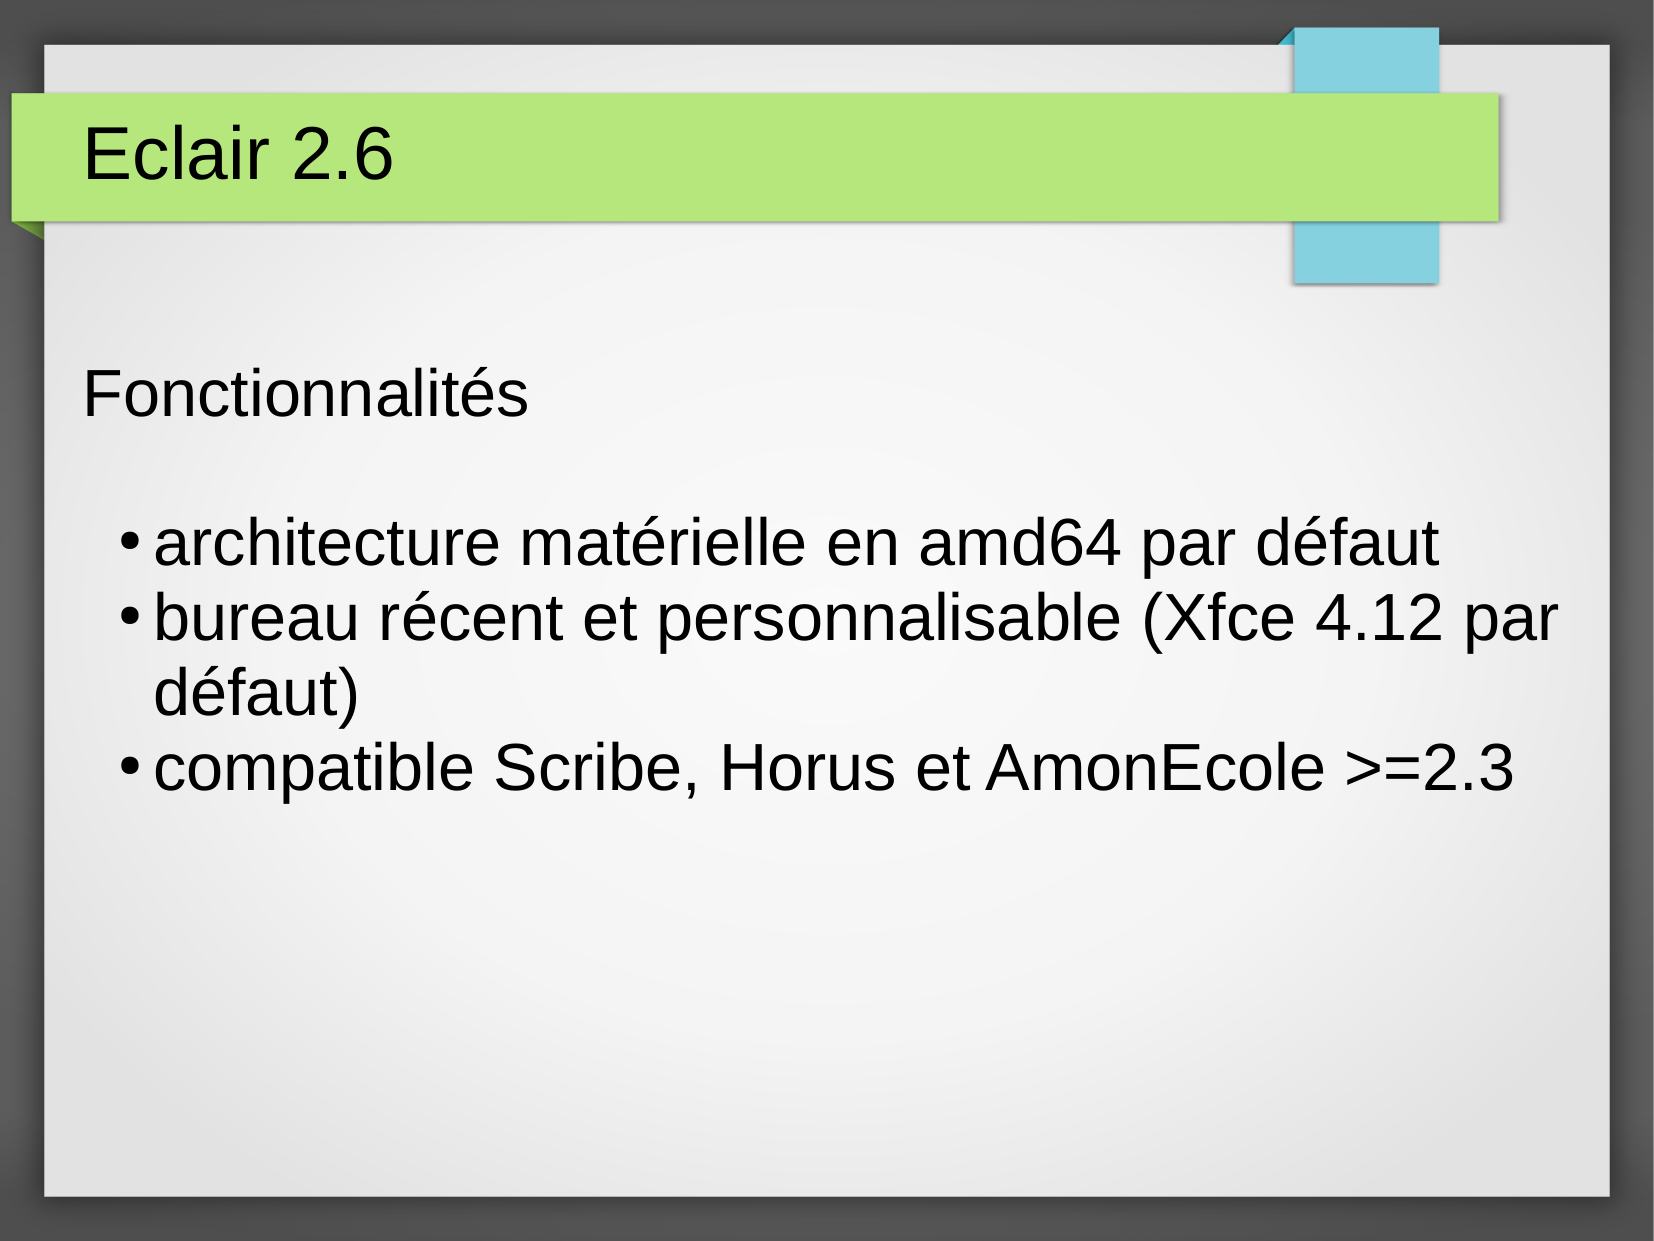

# Eclair 2.6
Fonctionnalités
architecture matérielle en amd64 par défaut
bureau récent et personnalisable (Xfce 4.12 par défaut)
compatible Scribe, Horus et AmonEcole >=2.3